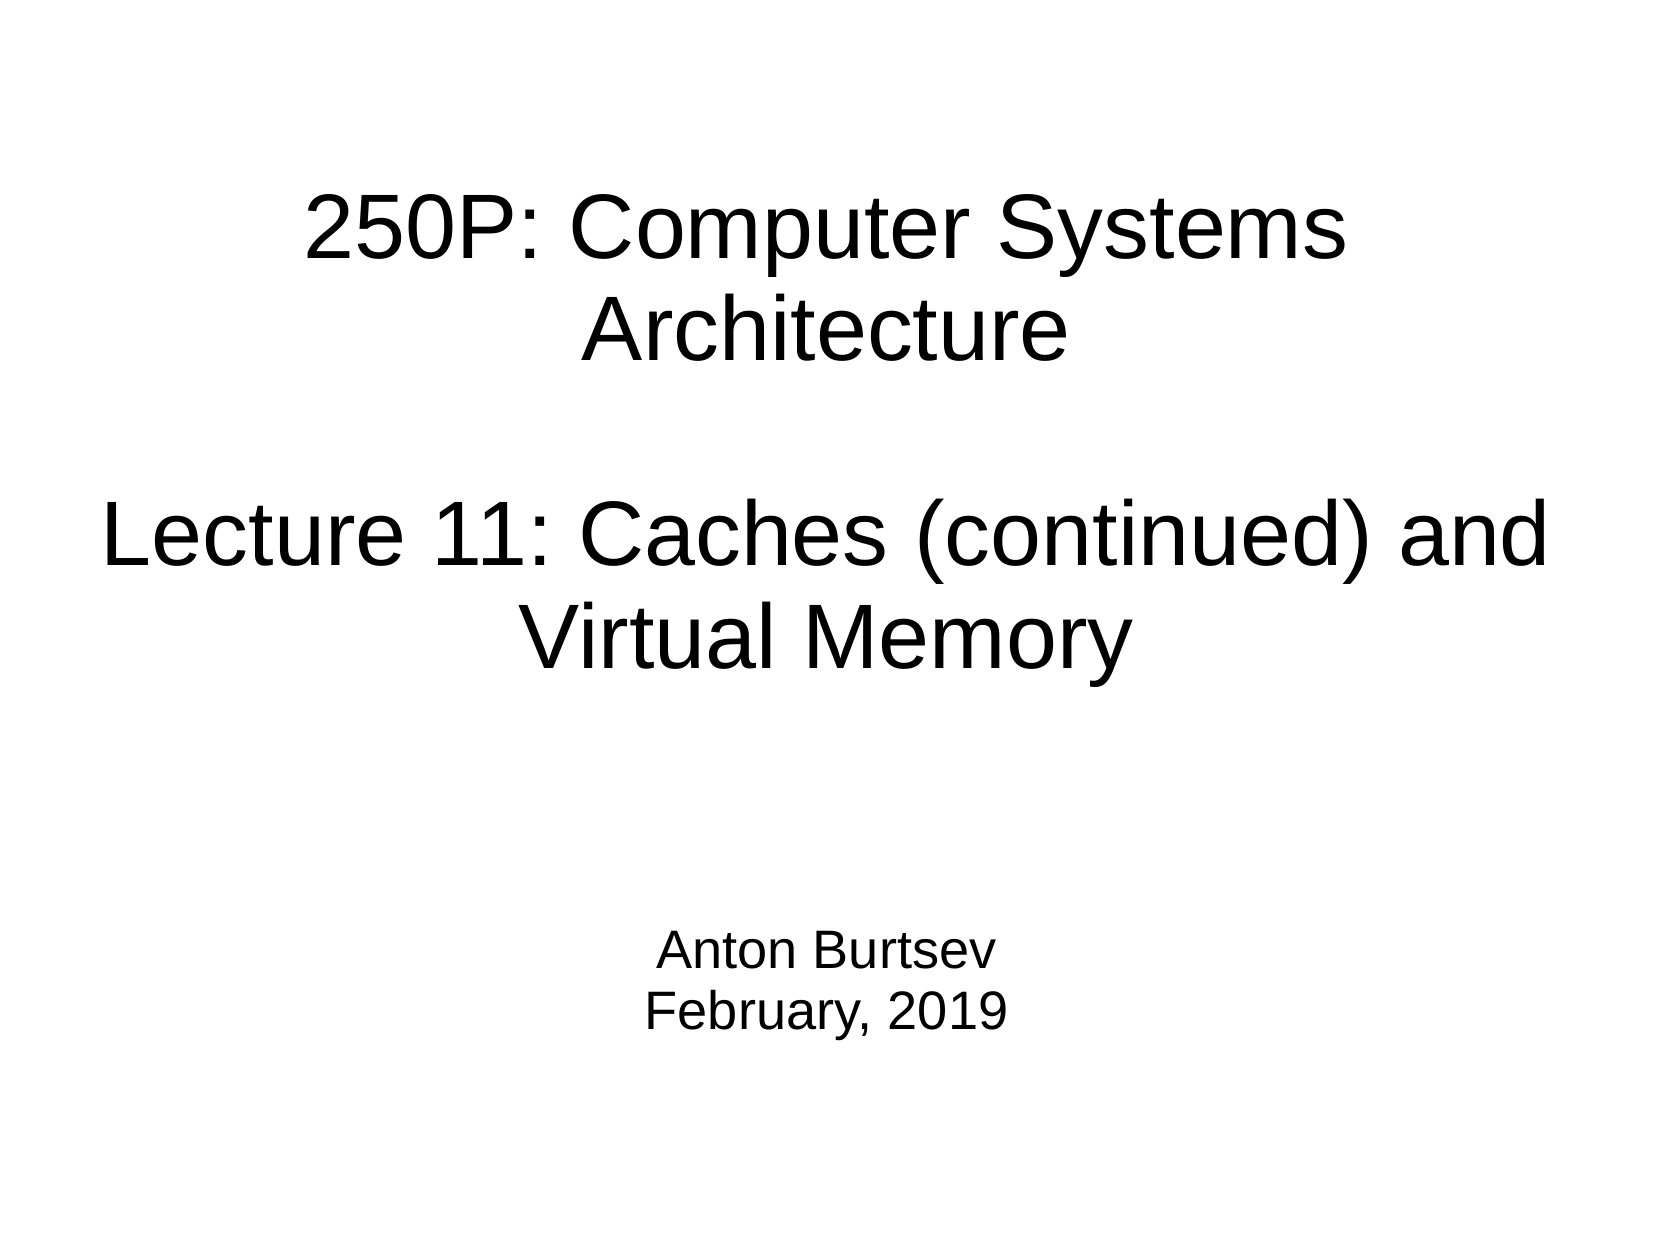

# 250P: Computer Systems Architecture Lecture 11: Caches (continued) and Virtual Memory
Anton Burtsev
February, 2019